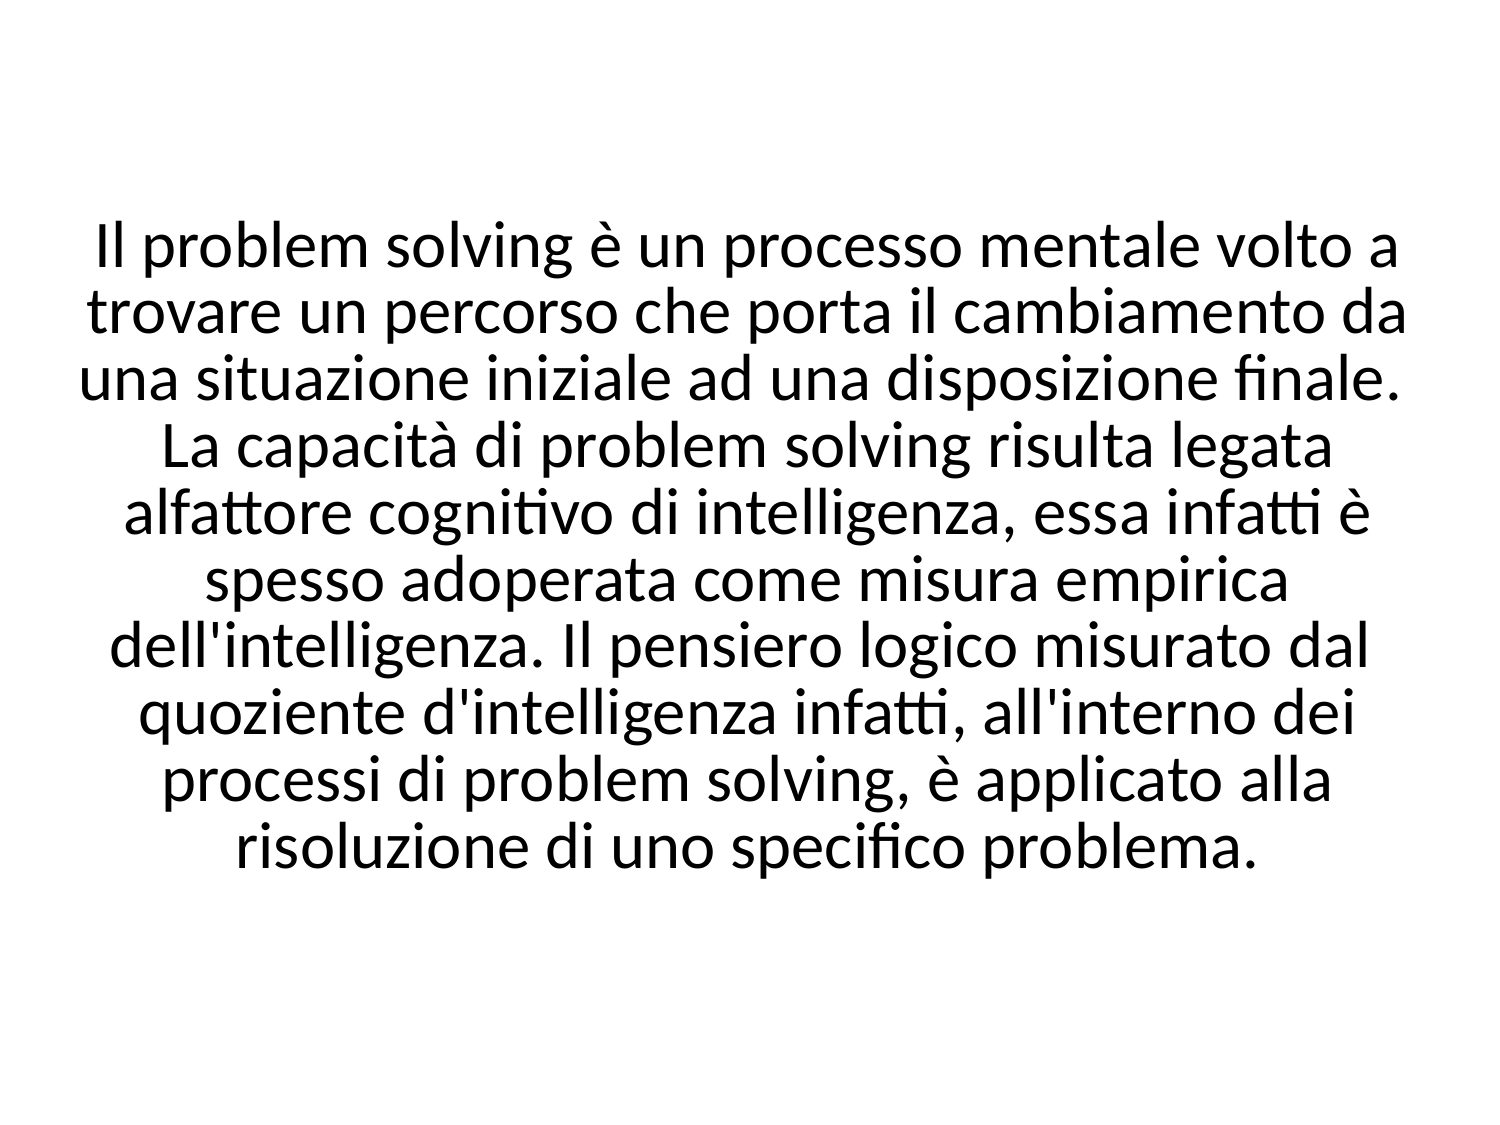

# Il problem solving è un processo mentale volto a trovare un percorso che porta il cambiamento da una situazione iniziale ad una disposizione finale. La capacità di problem solving risulta legata alfattore cognitivo di intelligenza, essa infatti è spesso adoperata come misura empirica dell'intelligenza. Il pensiero logico misurato dal quoziente d'intelligenza infatti, all'interno dei processi di problem solving, è applicato alla risoluzione di uno specifico problema.